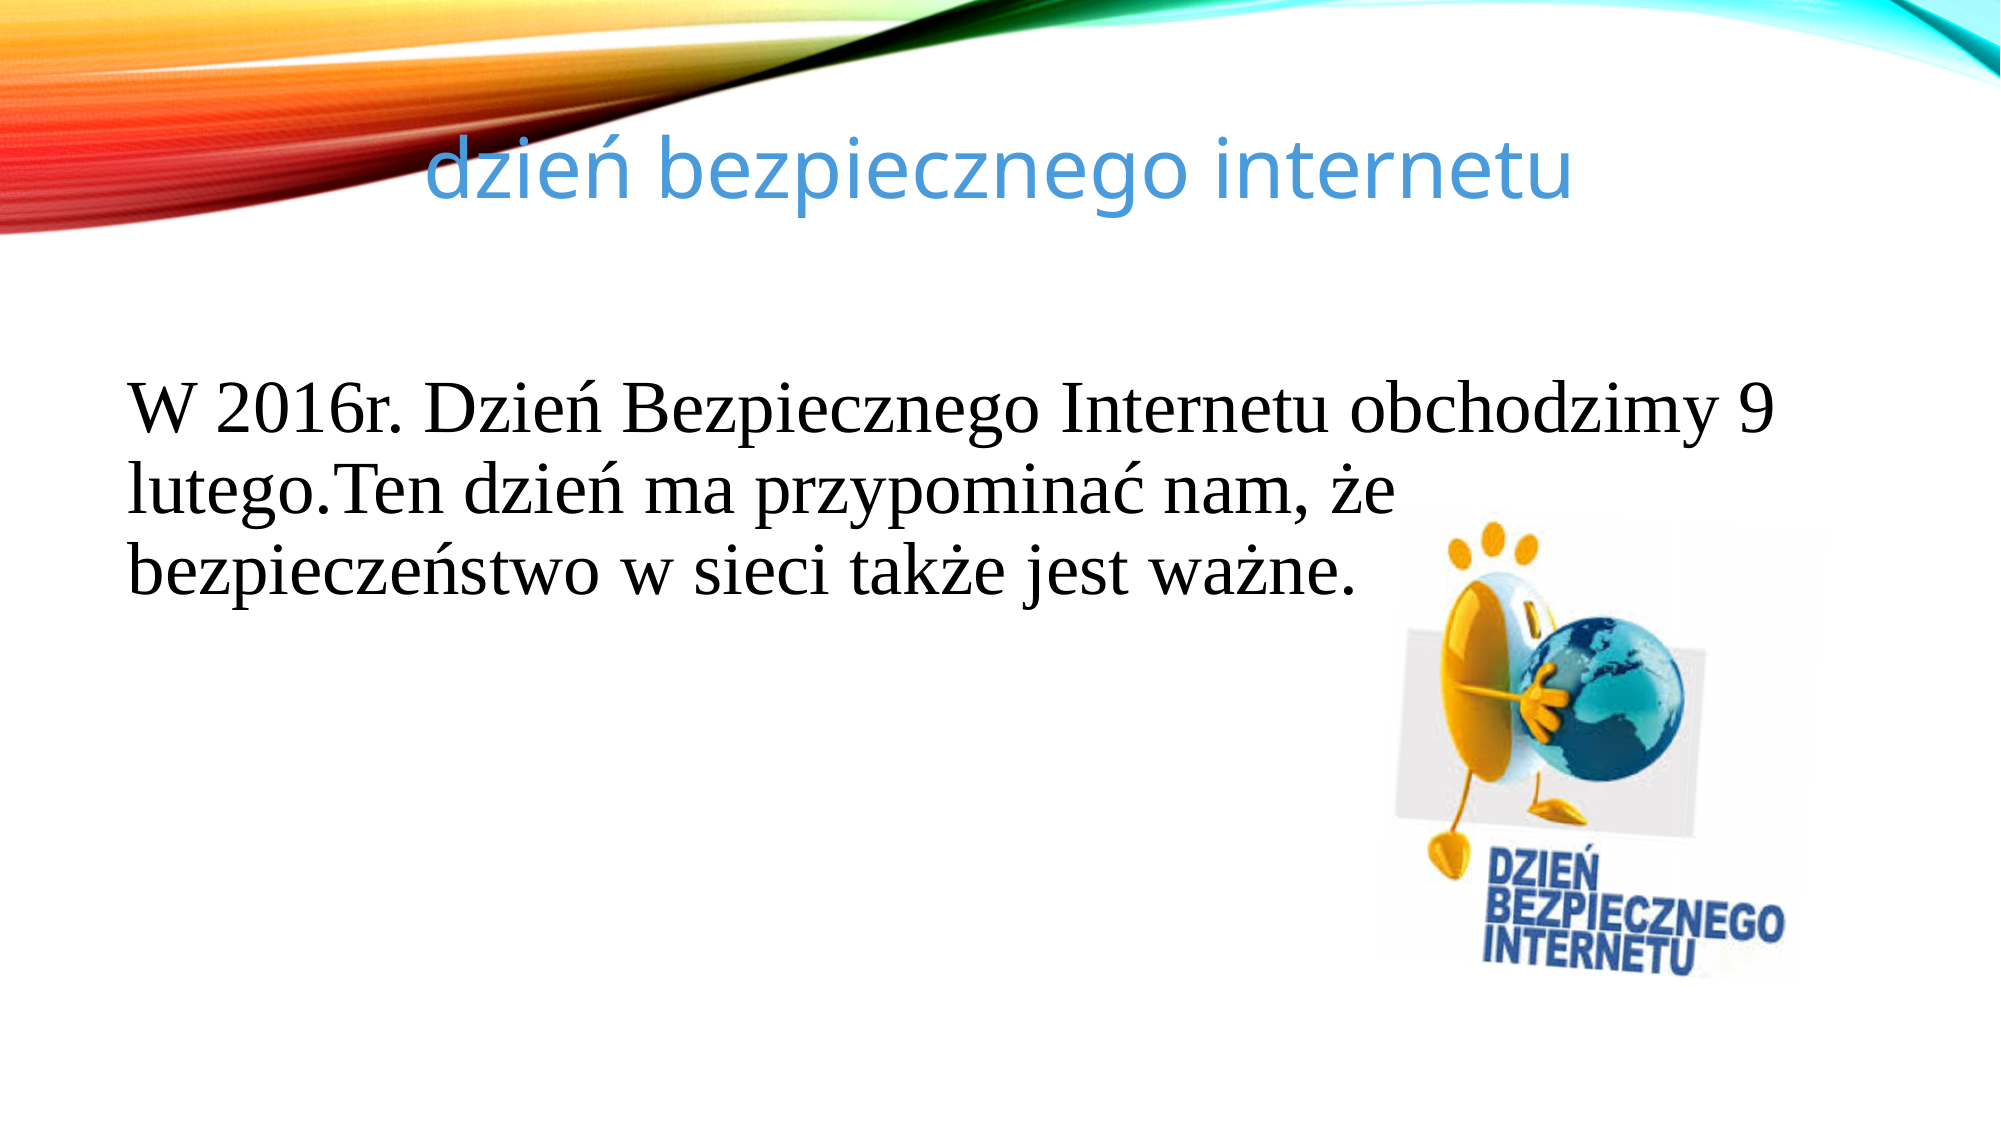

# dzień bezpiecznego internetu
W 2016r. Dzień Bezpiecznego Internetu obchodzimy 9 lutego.Ten dzień ma przypominać nam, że bezpieczeństwo w sieci także jest ważne.